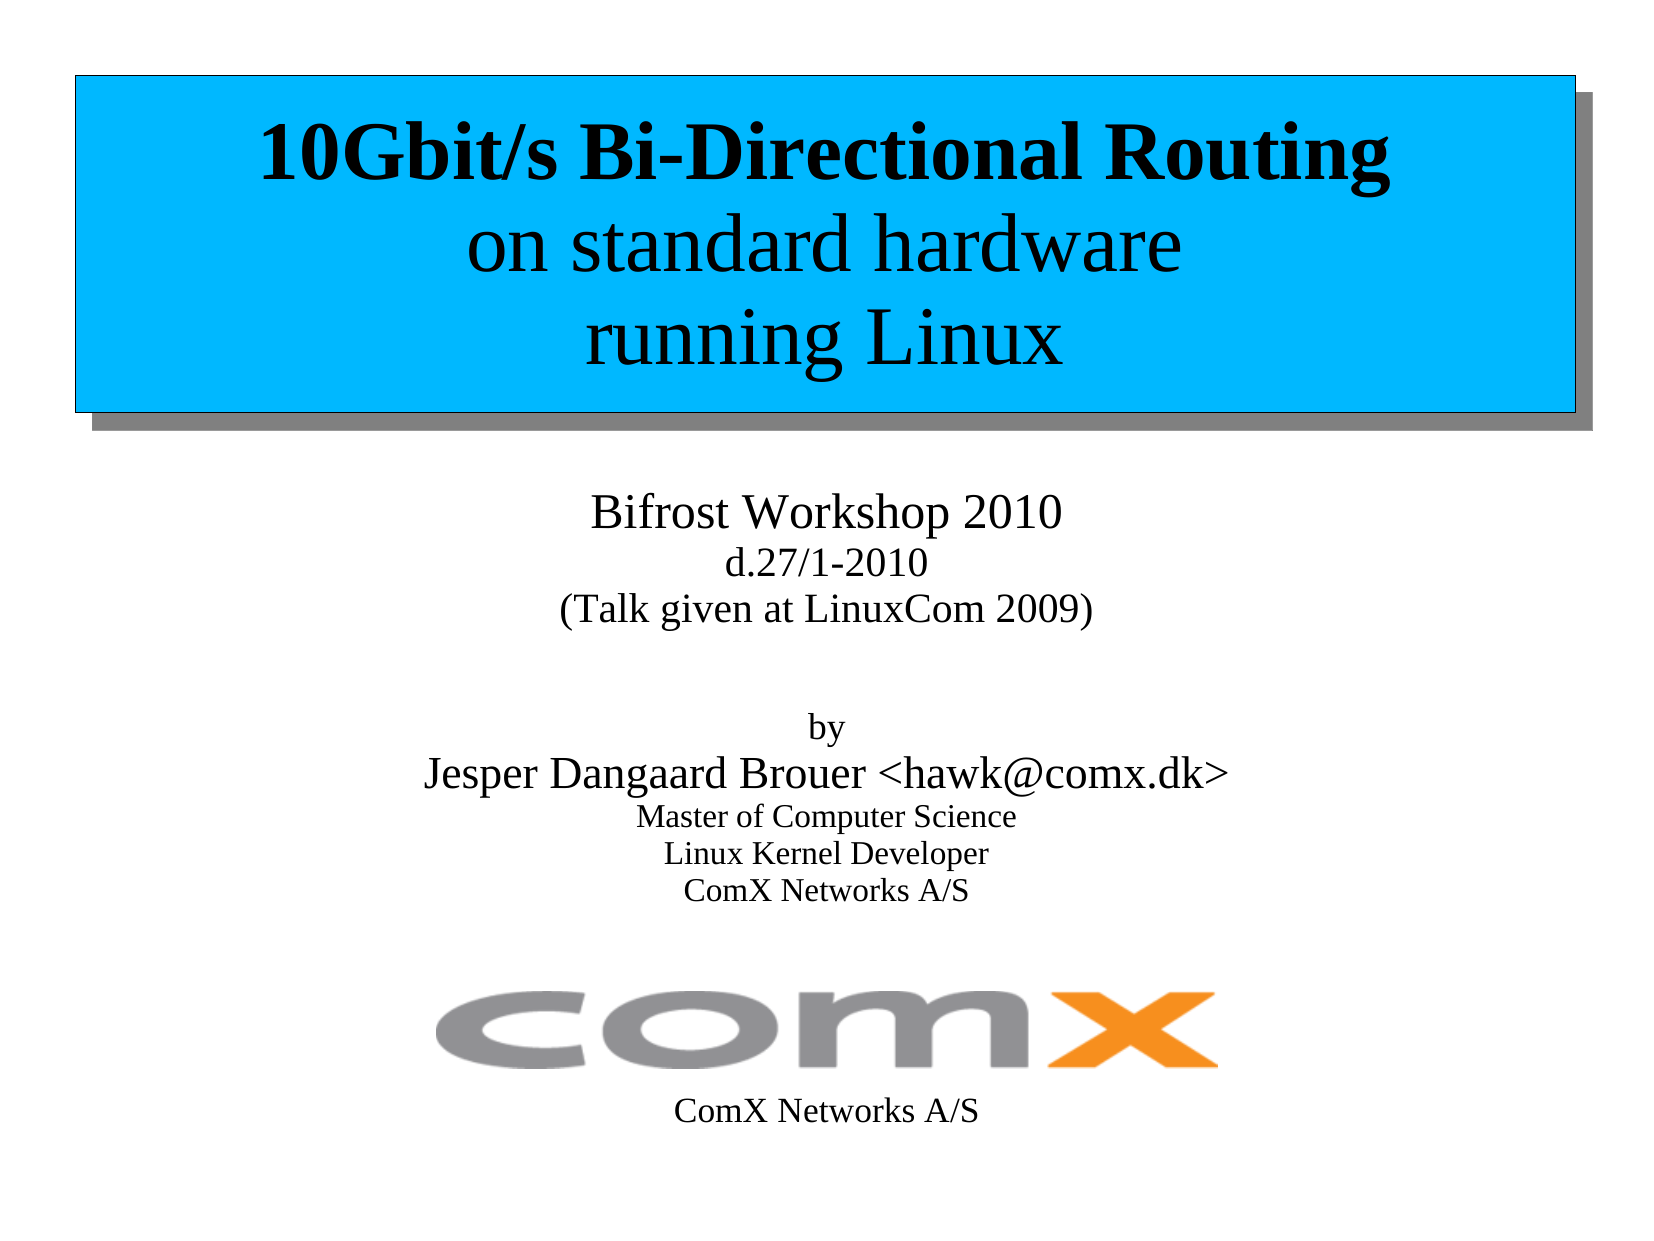

10Gbit/s Bi-Directional Routing
on standard hardware
running Linux
Bifrost Workshop 2010
d.27/1-2010
(Talk given at LinuxCom 2009)
by
Jesper Dangaard Brouer <hawk@comx.dk>
Master of Computer Science
Linux Kernel Developer
ComX Networks A/S
ComX Networks A/S